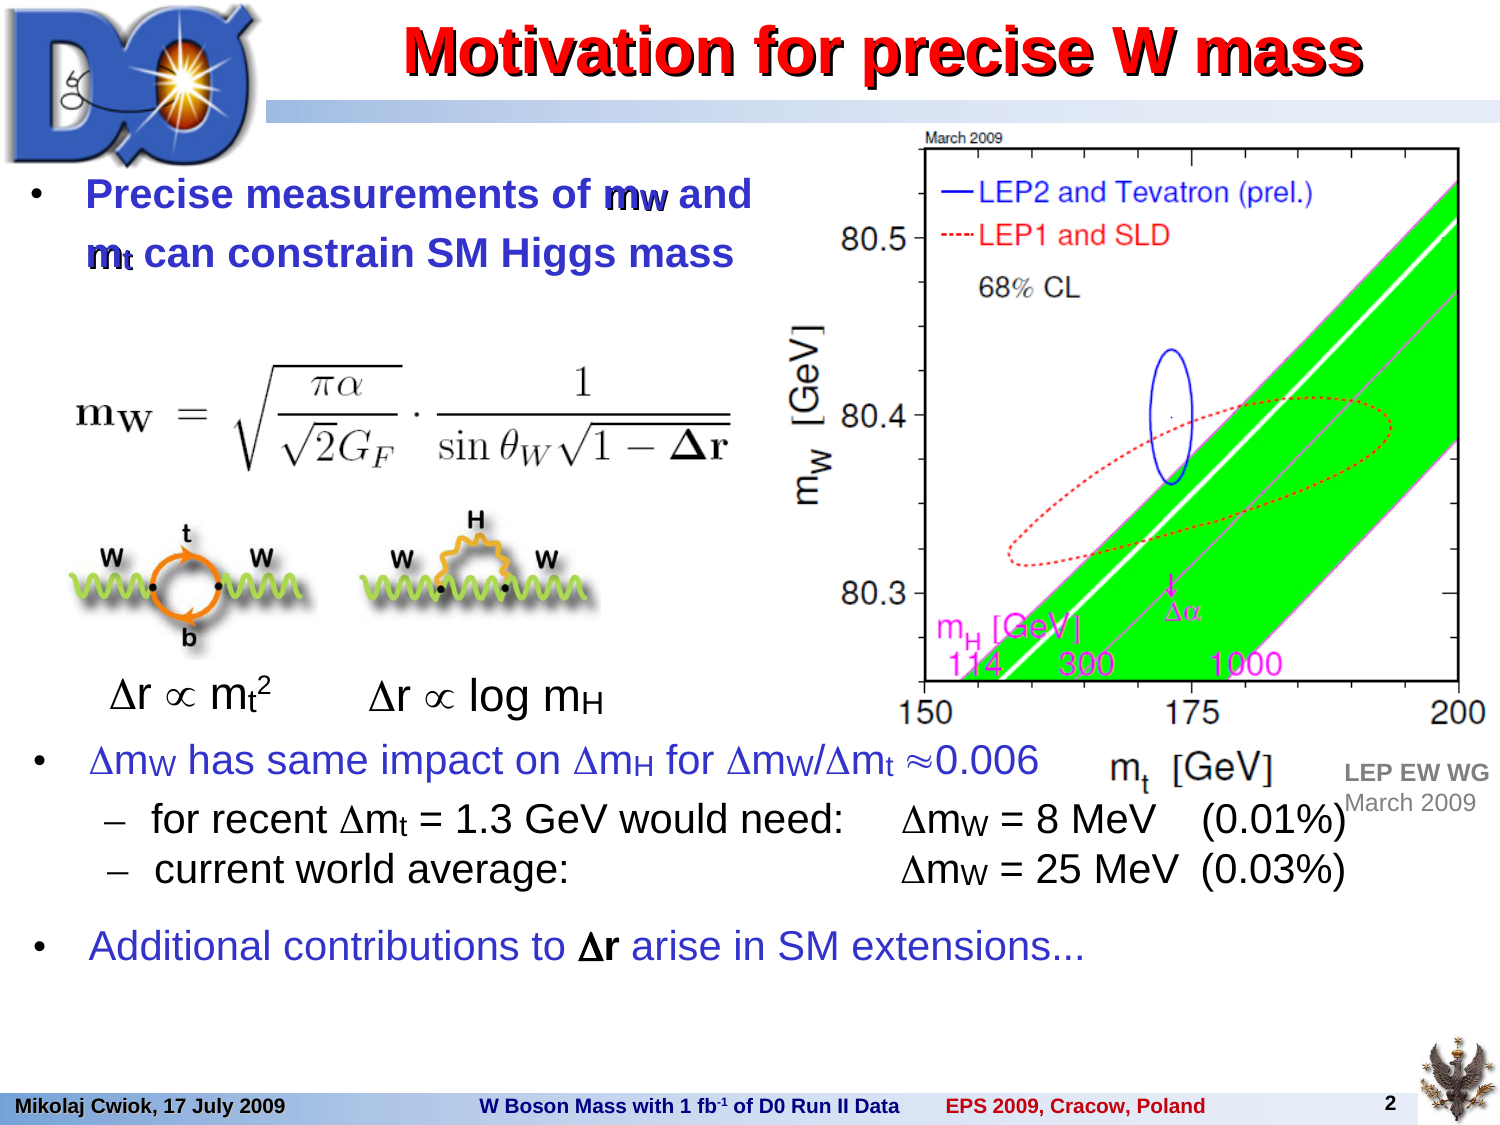

# Motivation for precise W mass
Precise measurements of mW and
	mt can constrain SM Higgs mass
DmW has same impact on DmH for DmW/Dmt 0.006
for recent Dmt = 1.3 GeV would need: 	DmW = 8 MeV 	(0.01%)
current world average: 					DmW = 25 MeV 	(0.03%)
Additional contributions to Dr arise in SM extensions...
Dr  mt2
Dr  log mH
LEP EW WG
March 2009
2